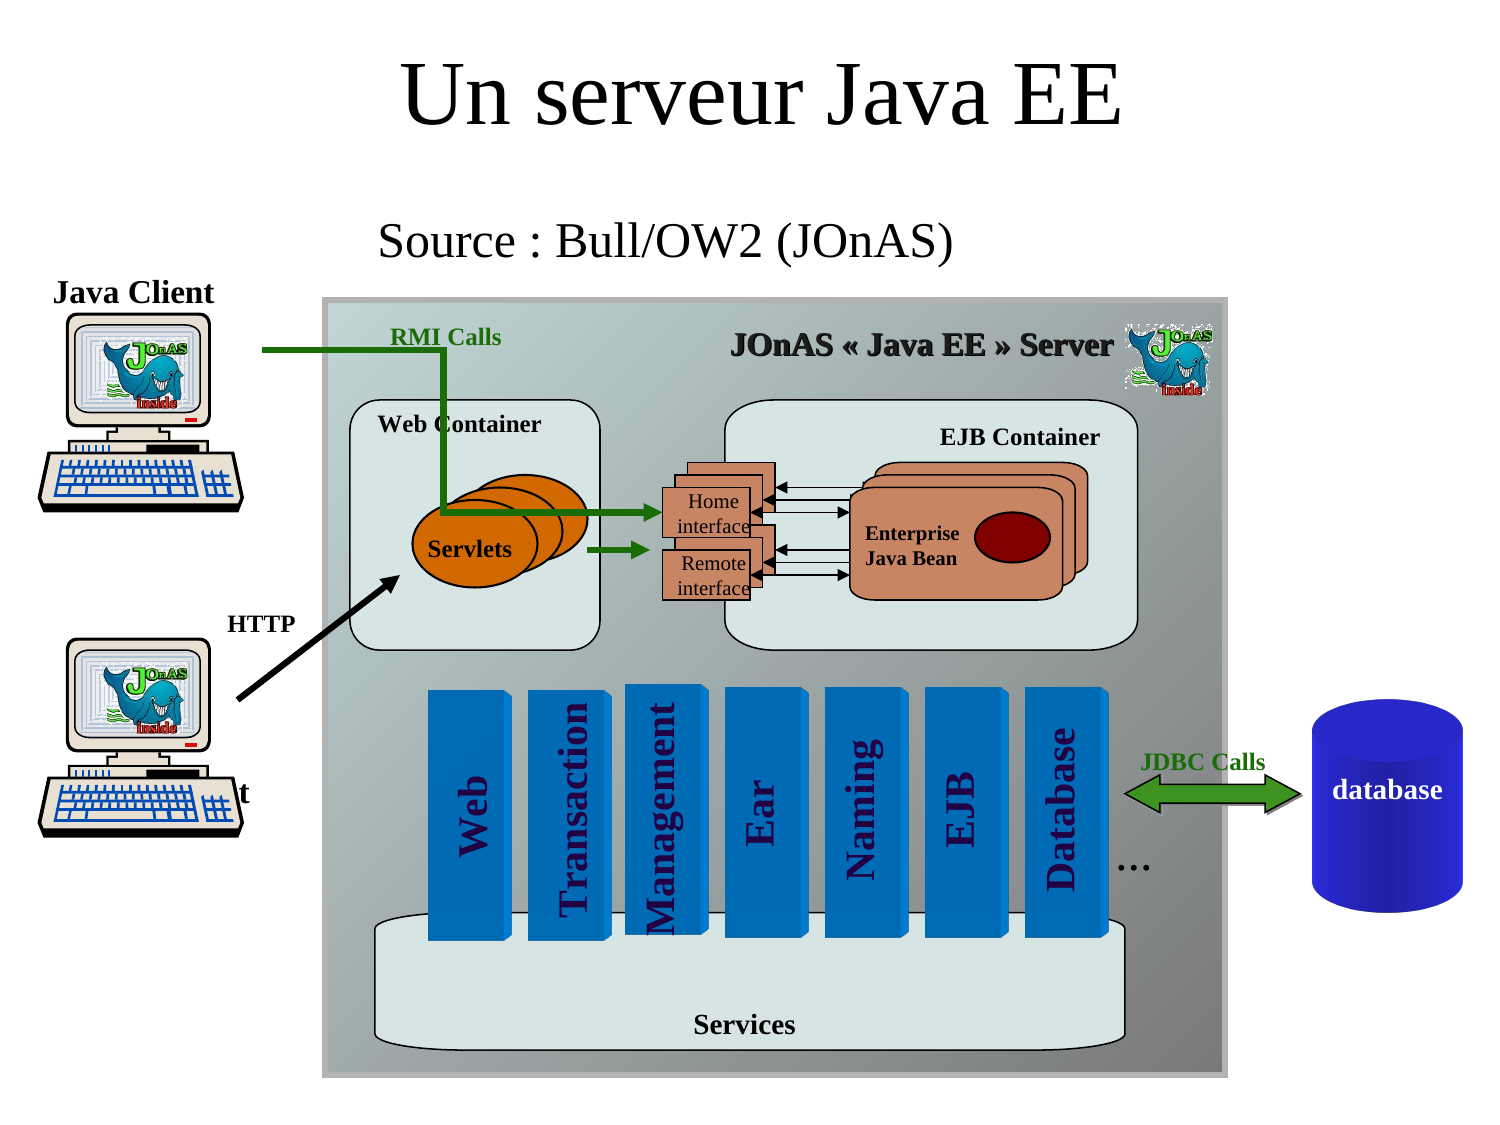

# Un serveur Java EE
Source : Bull/OW2 (JOnAS)
Java Client
RMI Calls
JOnAS « Java EE » Server
Web Container
EJB Container
Enterprise
Java Bean
Enterprise
Java Bean
Home
interface
Enterprise
Java Bean
Servlets
Remote
interface
HTTP
database
JDBC Calls
HTML Client
EJB
Transaction
Database
Naming
Web
Ear
Management
...
Services